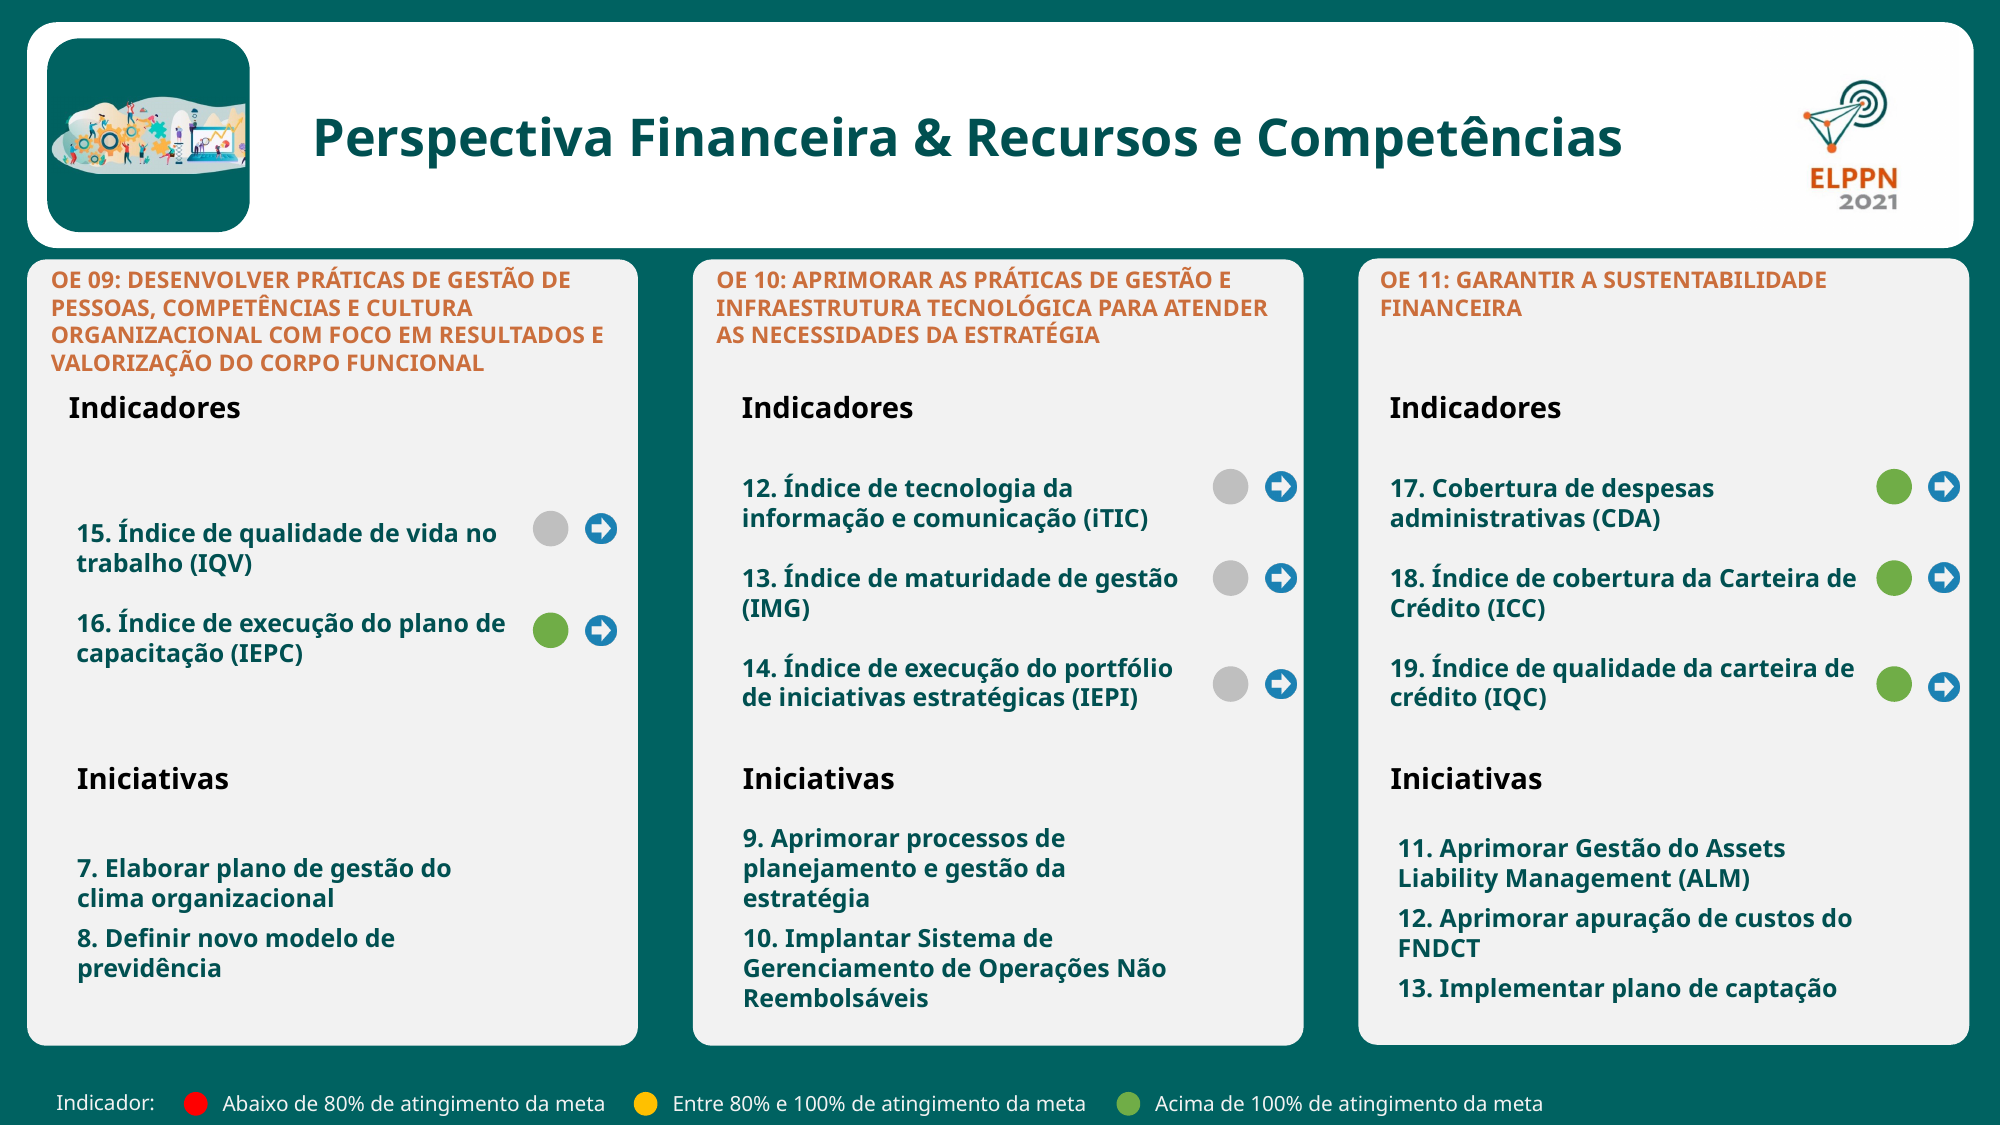

Perspectiva Financeira & Recursos e Competências
OE 09: DESENVOLVER PRÁTICAS DE GESTÃO DE PESSOAS, COMPETÊNCIAS E CULTURA ORGANIZACIONAL COM FOCO EM RESULTADOS E VALORIZAÇÃO DO CORPO FUNCIONAL
OE 10: APRIMORAR AS PRÁTICAS DE GESTÃO E INFRAESTRUTURA TECNOLÓGICA PARA ATENDER AS NECESSIDADES DA ESTRATÉGIA
OE 11: GARANTIR A SUSTENTABILIDADE FINANCEIRA
Indicadores
Indicadores
Indicadores
15. Índice de qualidade de vida no trabalho (IQV)
16. Índice de execução do plano de capacitação (IEPC)
12. Índice de tecnologia da informação e comunicação (iTIC)
13. Índice de maturidade de gestão (IMG)
14. Índice de execução do portfólio de iniciativas estratégicas (IEPI)
17. Cobertura de despesas administrativas (CDA)
18. Índice de cobertura da Carteira de Crédito (ICC)
19. Índice de qualidade da carteira de crédito (IQC)
Iniciativas
Iniciativas
Iniciativas
7. Elaborar plano de gestão do clima organizacional
8. Definir novo modelo de previdência
9. Aprimorar processos de planejamento e gestão da estratégia
10. Implantar Sistema de Gerenciamento de Operações Não Reembolsáveis
11. Aprimorar Gestão do Assets Liability Management (ALM)
12. Aprimorar apuração de custos do FNDCT
13. Implementar plano de captação
Indicador:
Abaixo de 80% de atingimento da meta
Entre 80% e 100% de atingimento da meta
Acima de 100% de atingimento da meta